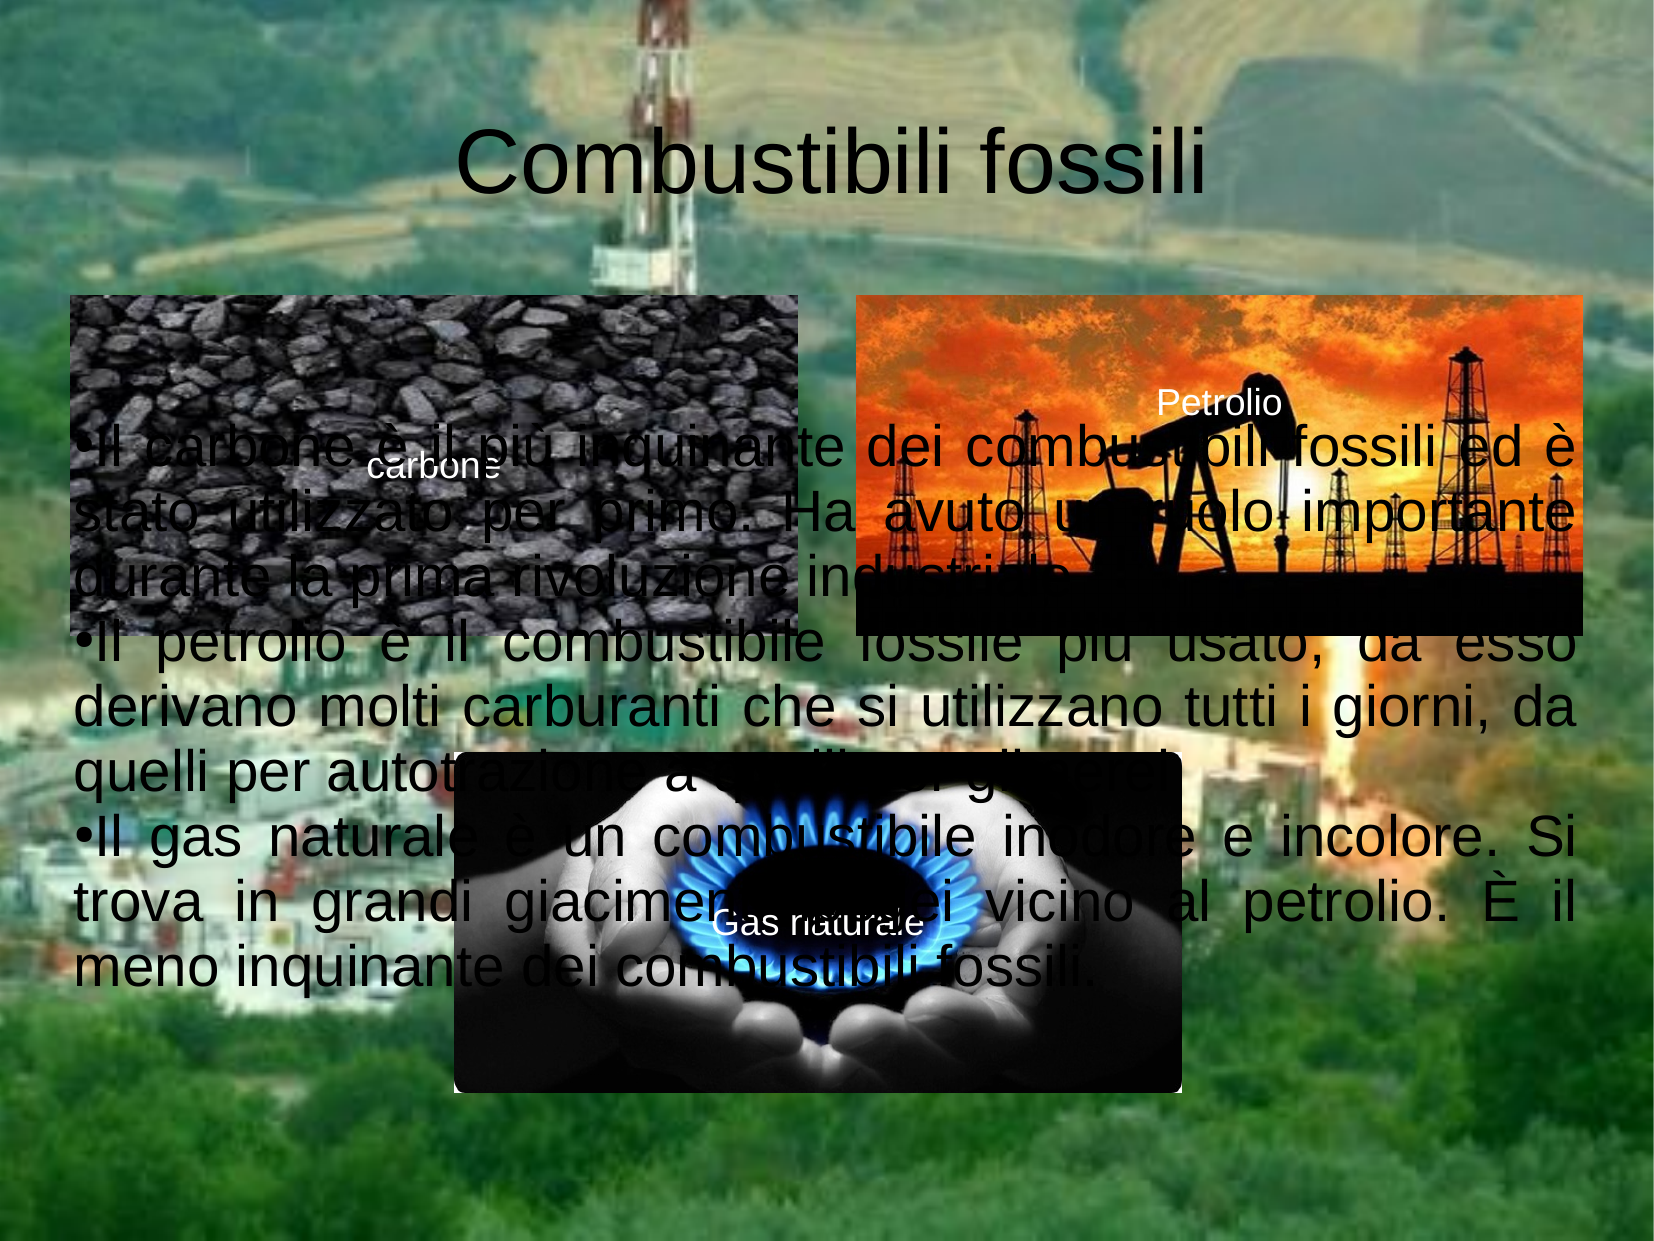

# Combustibili fossili
Il carbone è il più inquinante dei combustibili fossili ed è stato utilizzato per primo. Ha avuto un ruolo importante durante la prima rivoluzione industriale
Il petrolio è il combustibile fossile più usato, da esso derivano molti carburanti che si utilizzano tutti i giorni, da quelli per autotrazione a quelli per gli aerei
Il gas naturale è un combustibile inodore e incolore. Si trova in grandi giacimenti ipogei vicino al petrolio. È il meno inquinante dei combustibili fossili.